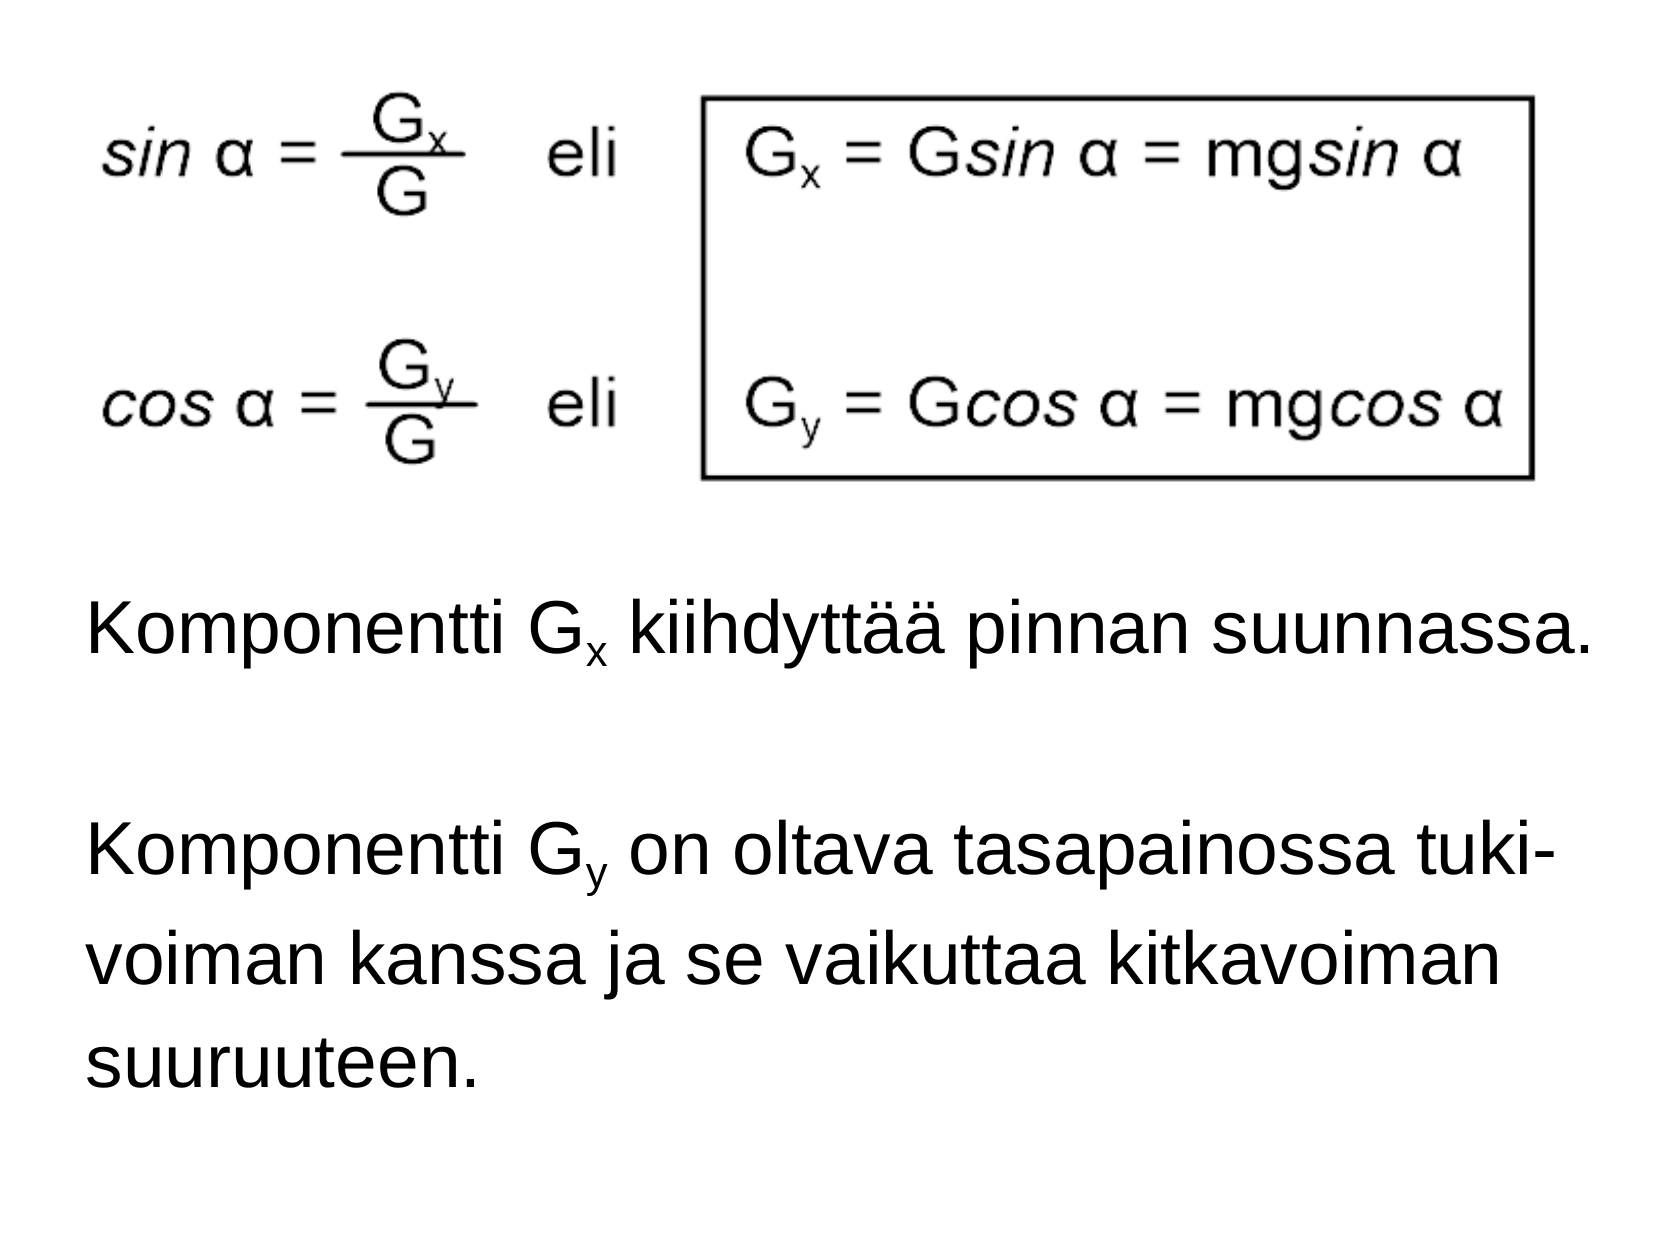

Komponentti Gx kiihdyttää pinnan suunnassa.
Komponentti Gy on oltava tasapainossa tuki-voiman kanssa ja se vaikuttaa kitkavoiman suuruuteen.